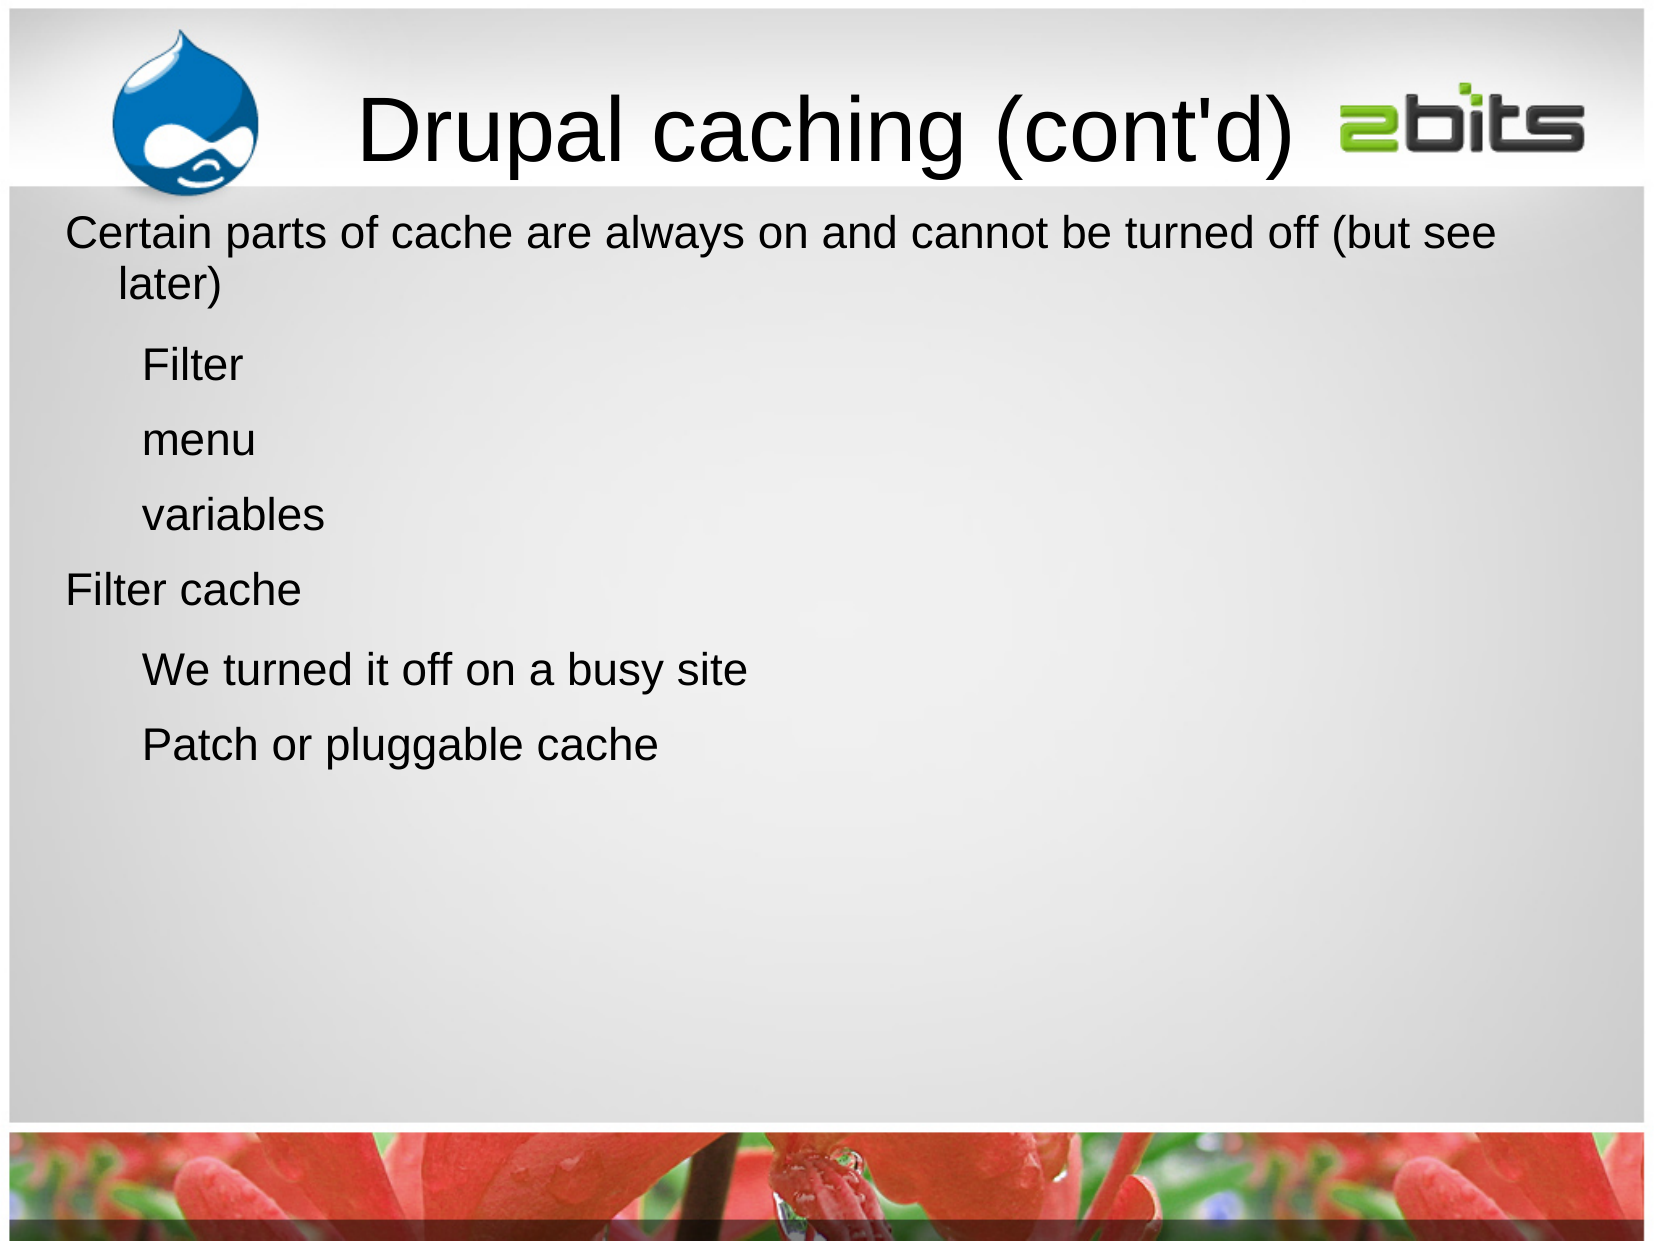

# Drupal caching (cont'd)
Certain parts of cache are always on and cannot be turned off (but see later)
Filter
menu
variables
Filter cache
We turned it off on a busy site
Patch or pluggable cache